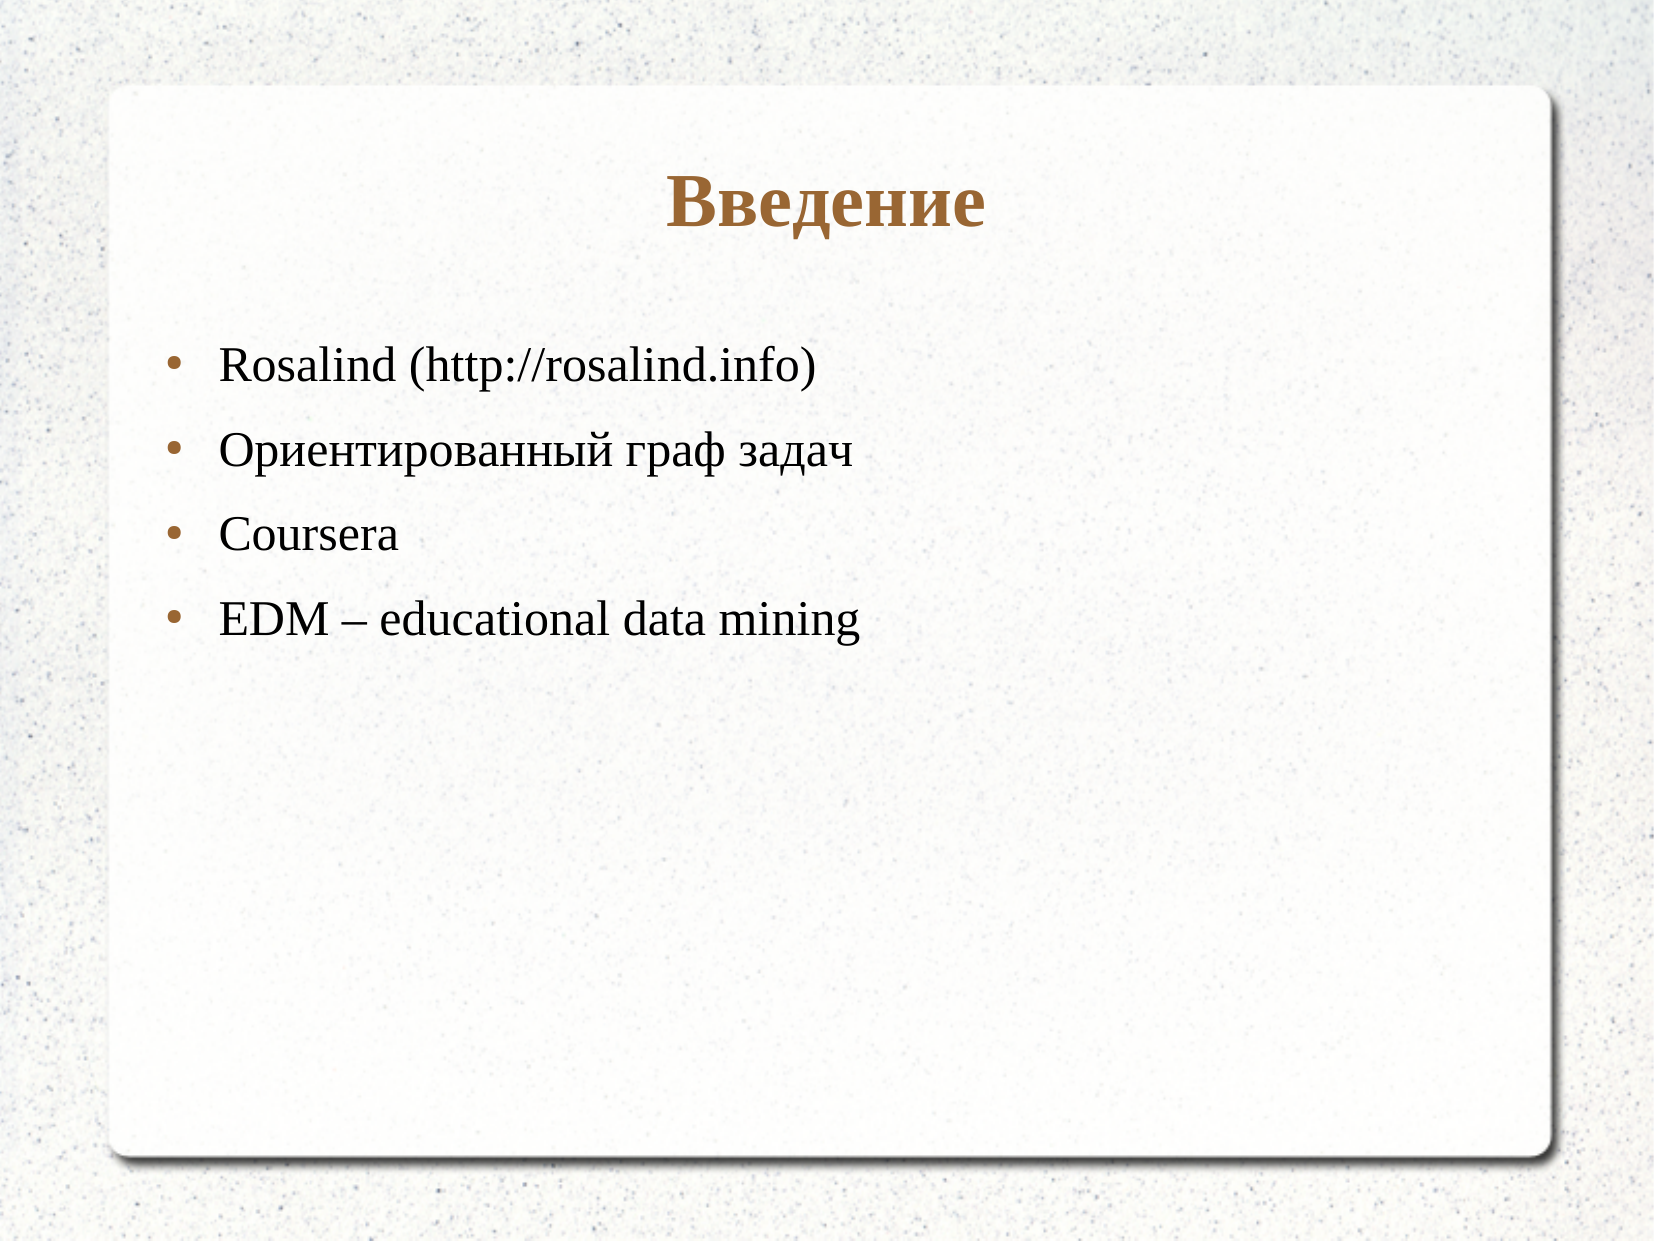

# Введение
Rosalind (http://rosalind.info)
Ориентированный граф задач
Coursera
EDM – educational data mining